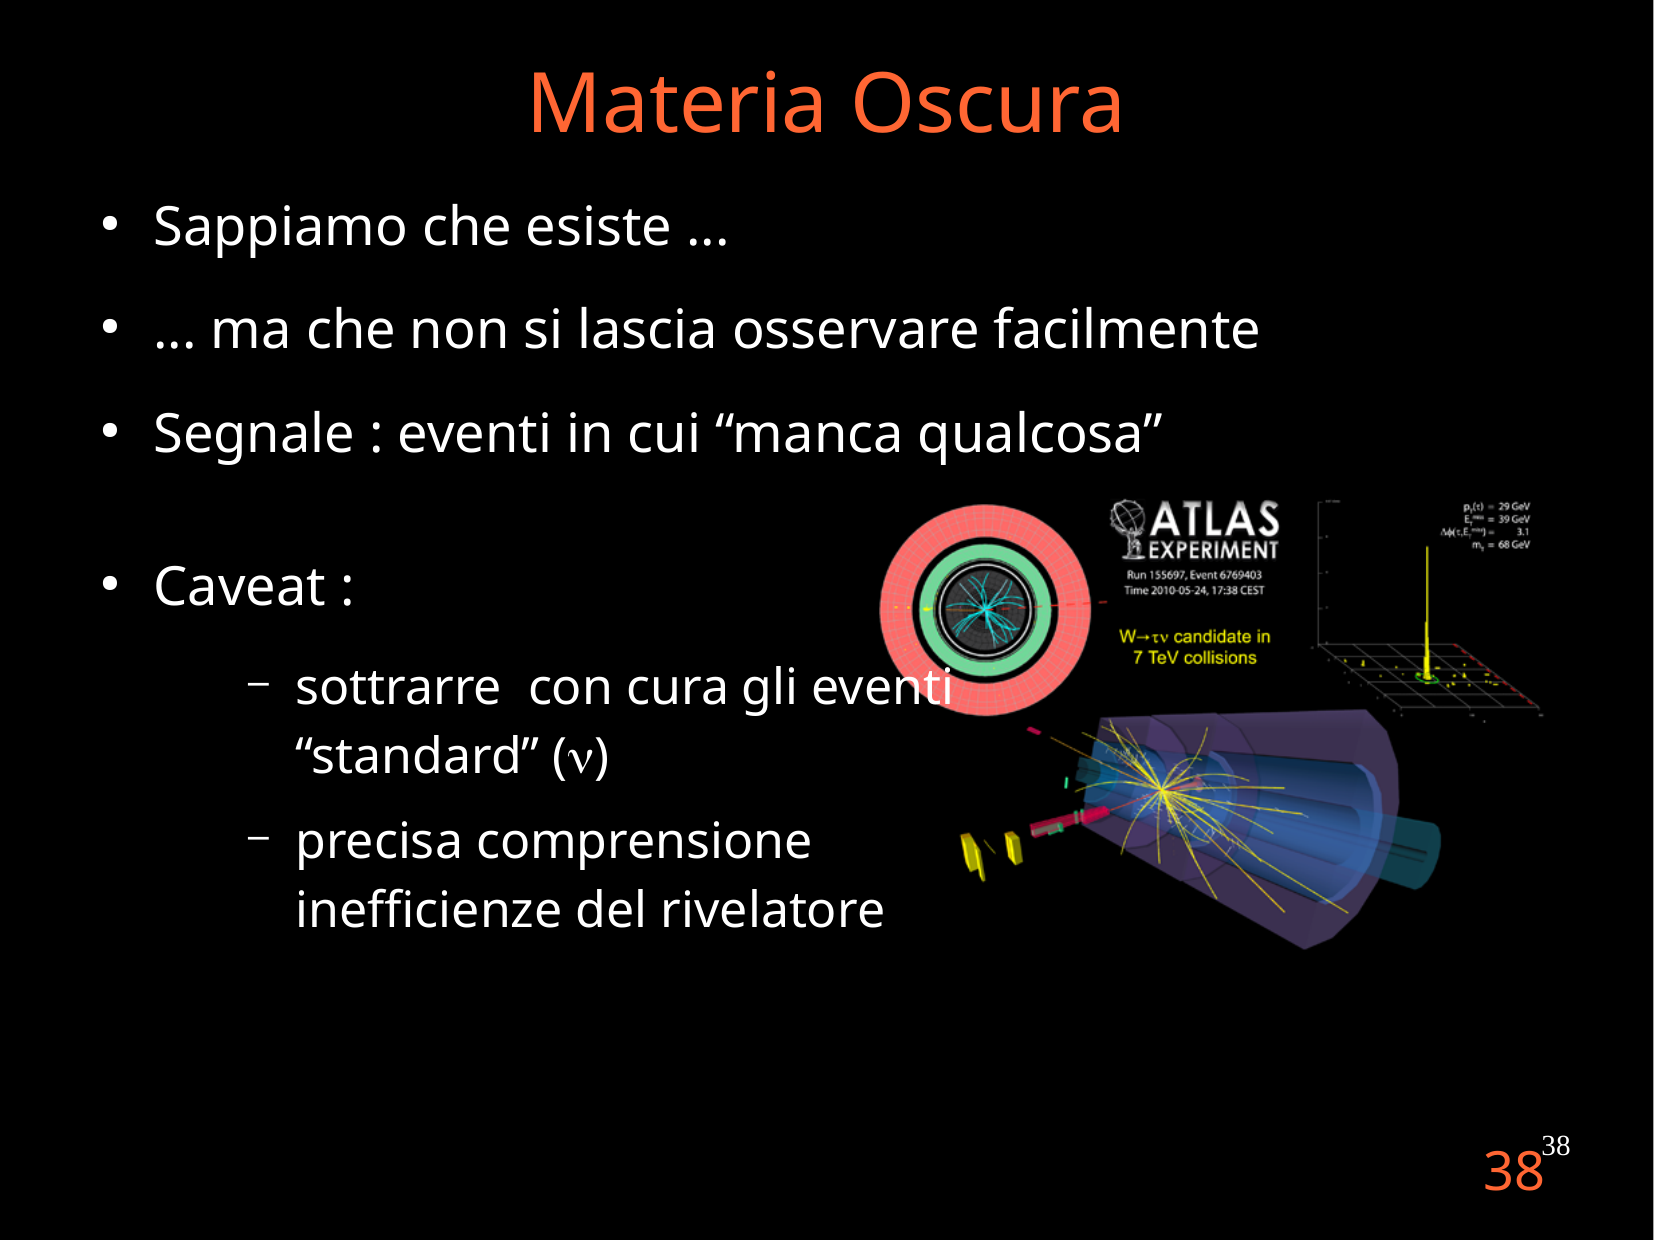

# Materia Oscura
Sappiamo che esiste ...
... ma che non si lascia osservare facilmente
Segnale : eventi in cui “manca qualcosa”
Caveat :
sottrarre con cura gli eventi “standard” (n)
precisa comprensione inefficienze del rivelatore
38